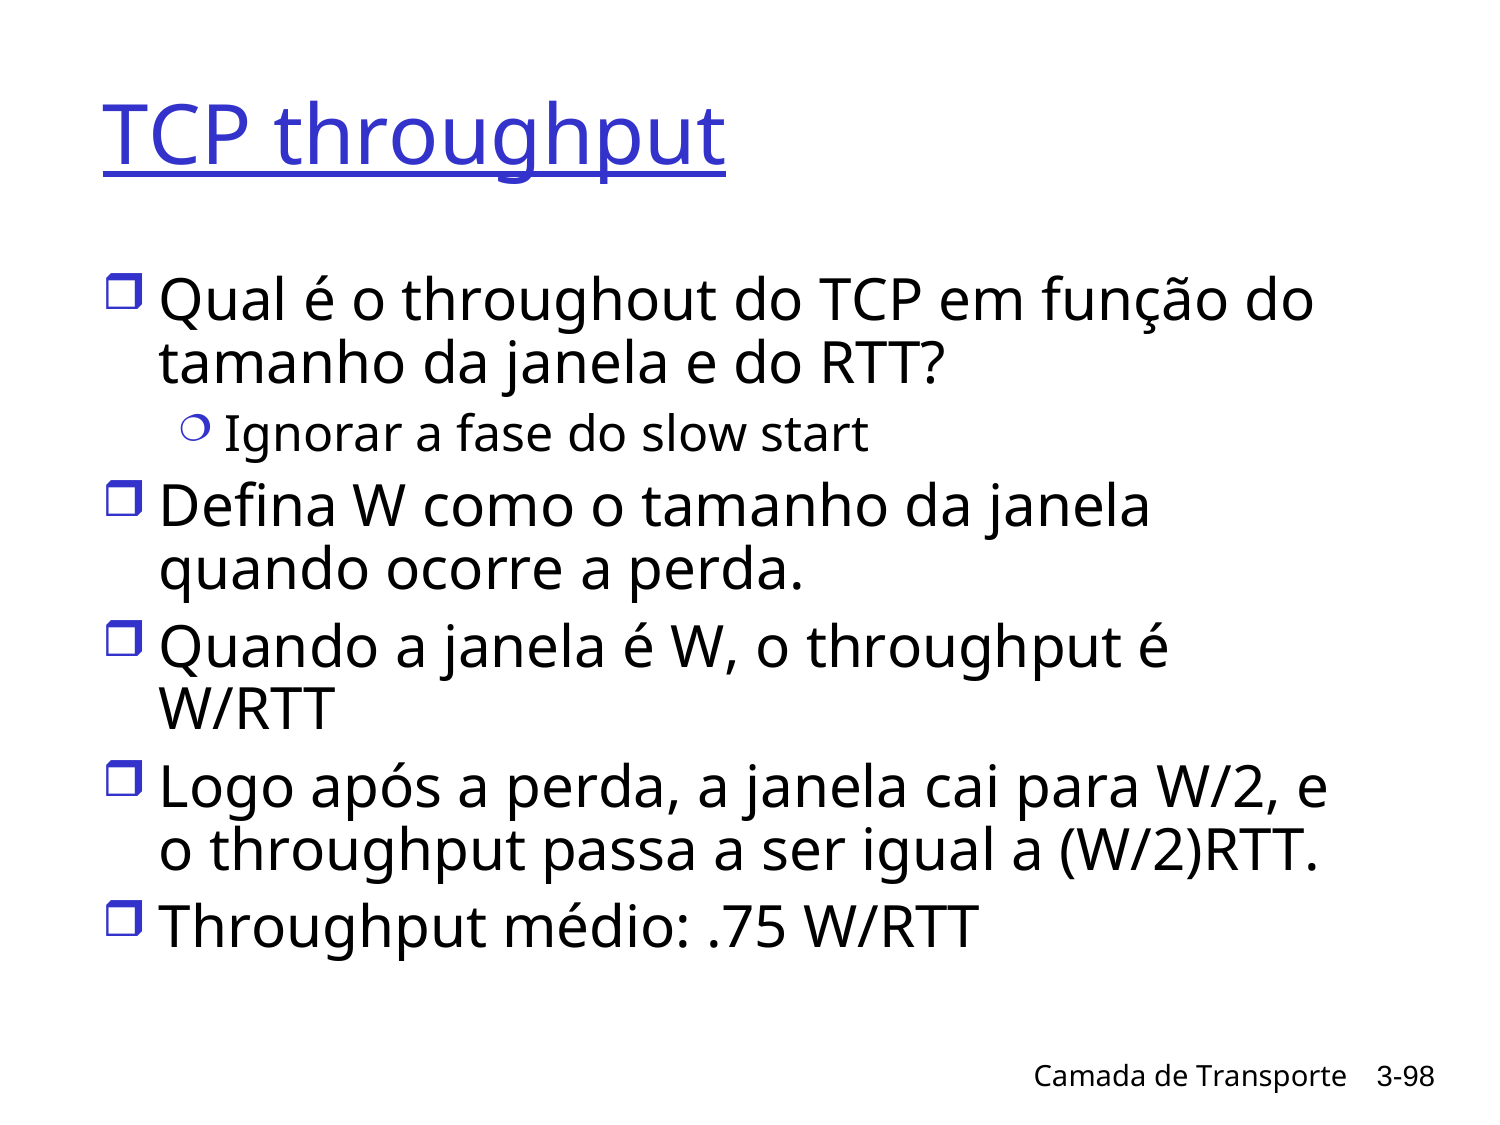

# TCP throughput
Qual é o throughout do TCP em função do tamanho da janela e do RTT?
Ignorar a fase do slow start
Defina W como o tamanho da janela quando ocorre a perda.
Quando a janela é W, o throughput é W/RTT
Logo após a perda, a janela cai para W/2, e o throughput passa a ser igual a (W/2)RTT.
Throughput médio: .75 W/RTT
Camada de Transporte